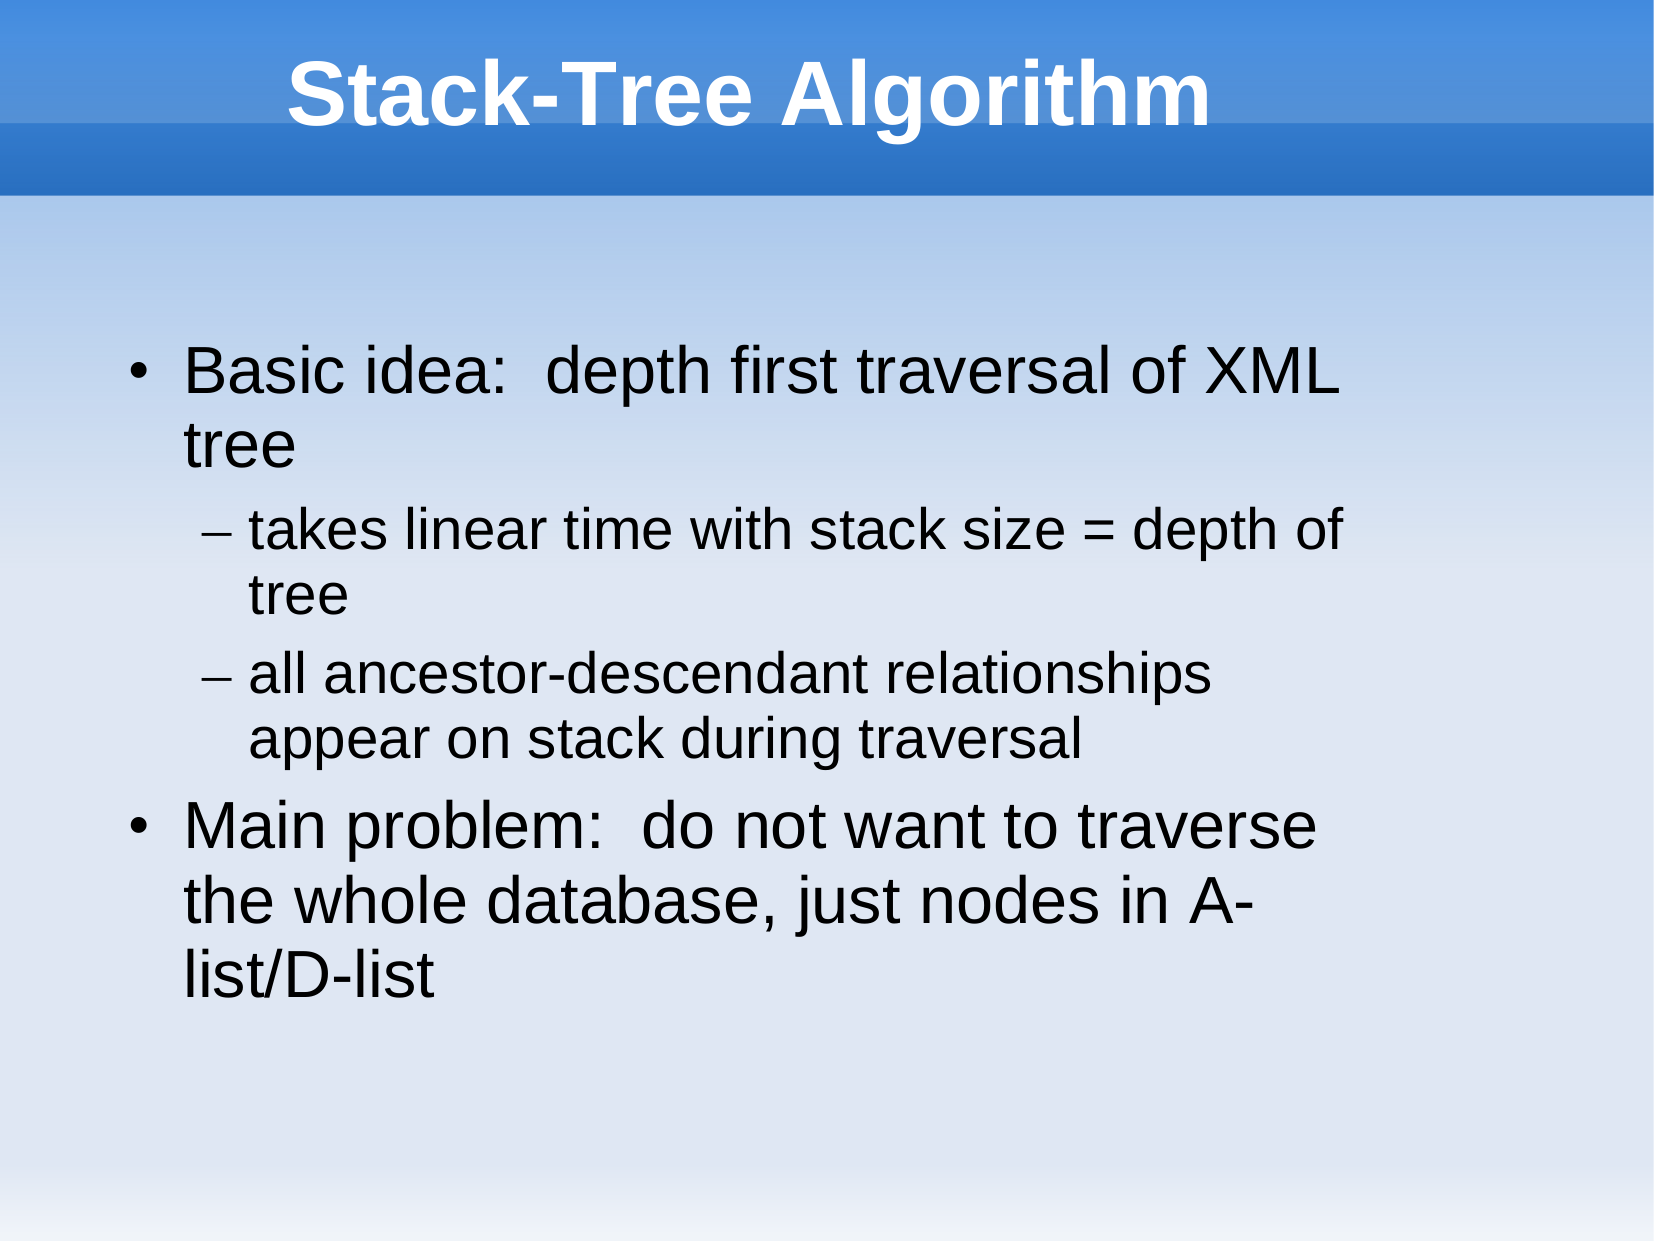

# Stack-Tree Algorithm
Basic idea: depth first traversal of XML tree
takes linear time with stack size = depth of tree
all ancestor-descendant relationships appear on stack during traversal
Main problem: do not want to traverse the whole database, just nodes in A-list/D-list